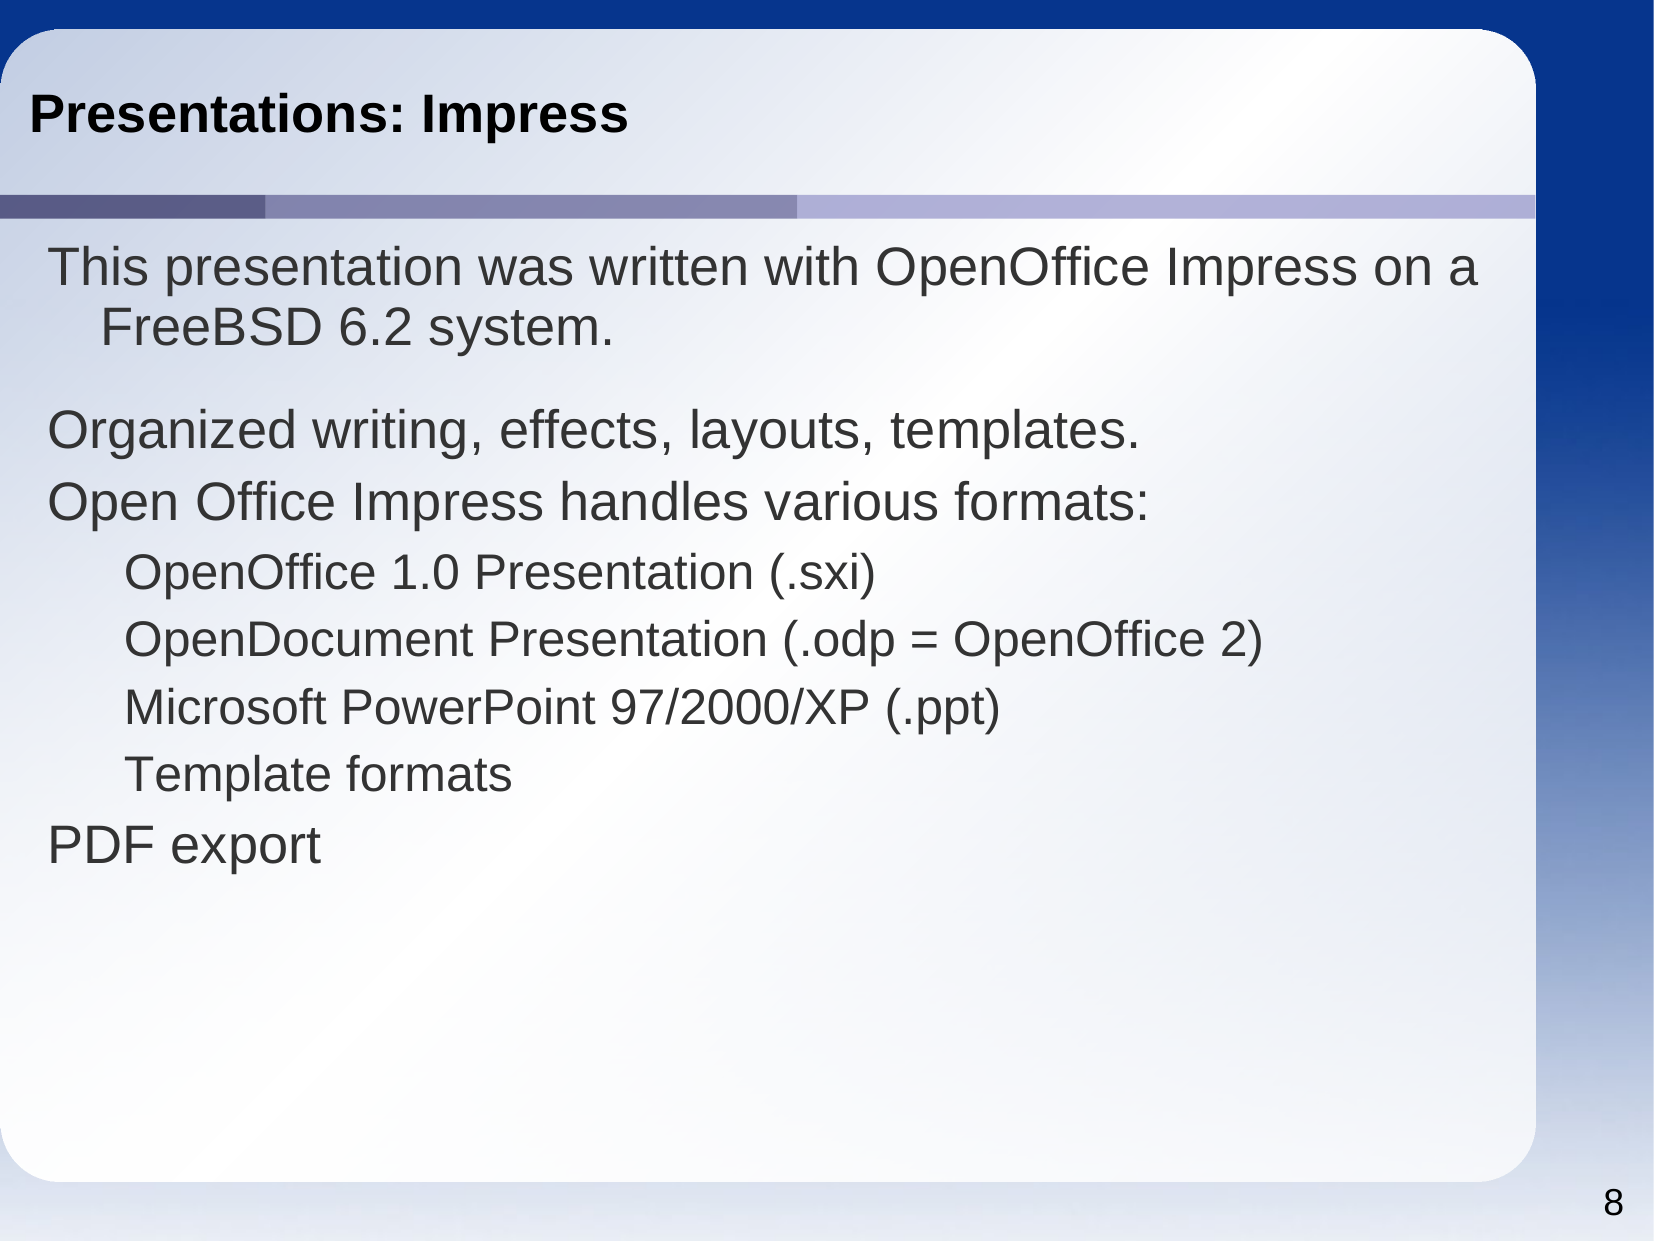

# Presentations: Impress
This presentation was written with OpenOffice Impress on a FreeBSD 6.2 system.
Organized writing, effects, layouts, templates.
Open Office Impress handles various formats:
OpenOffice 1.0 Presentation (.sxi)
OpenDocument Presentation (.odp = OpenOffice 2)
Microsoft PowerPoint 97/2000/XP (.ppt)
Template formats
PDF export
8